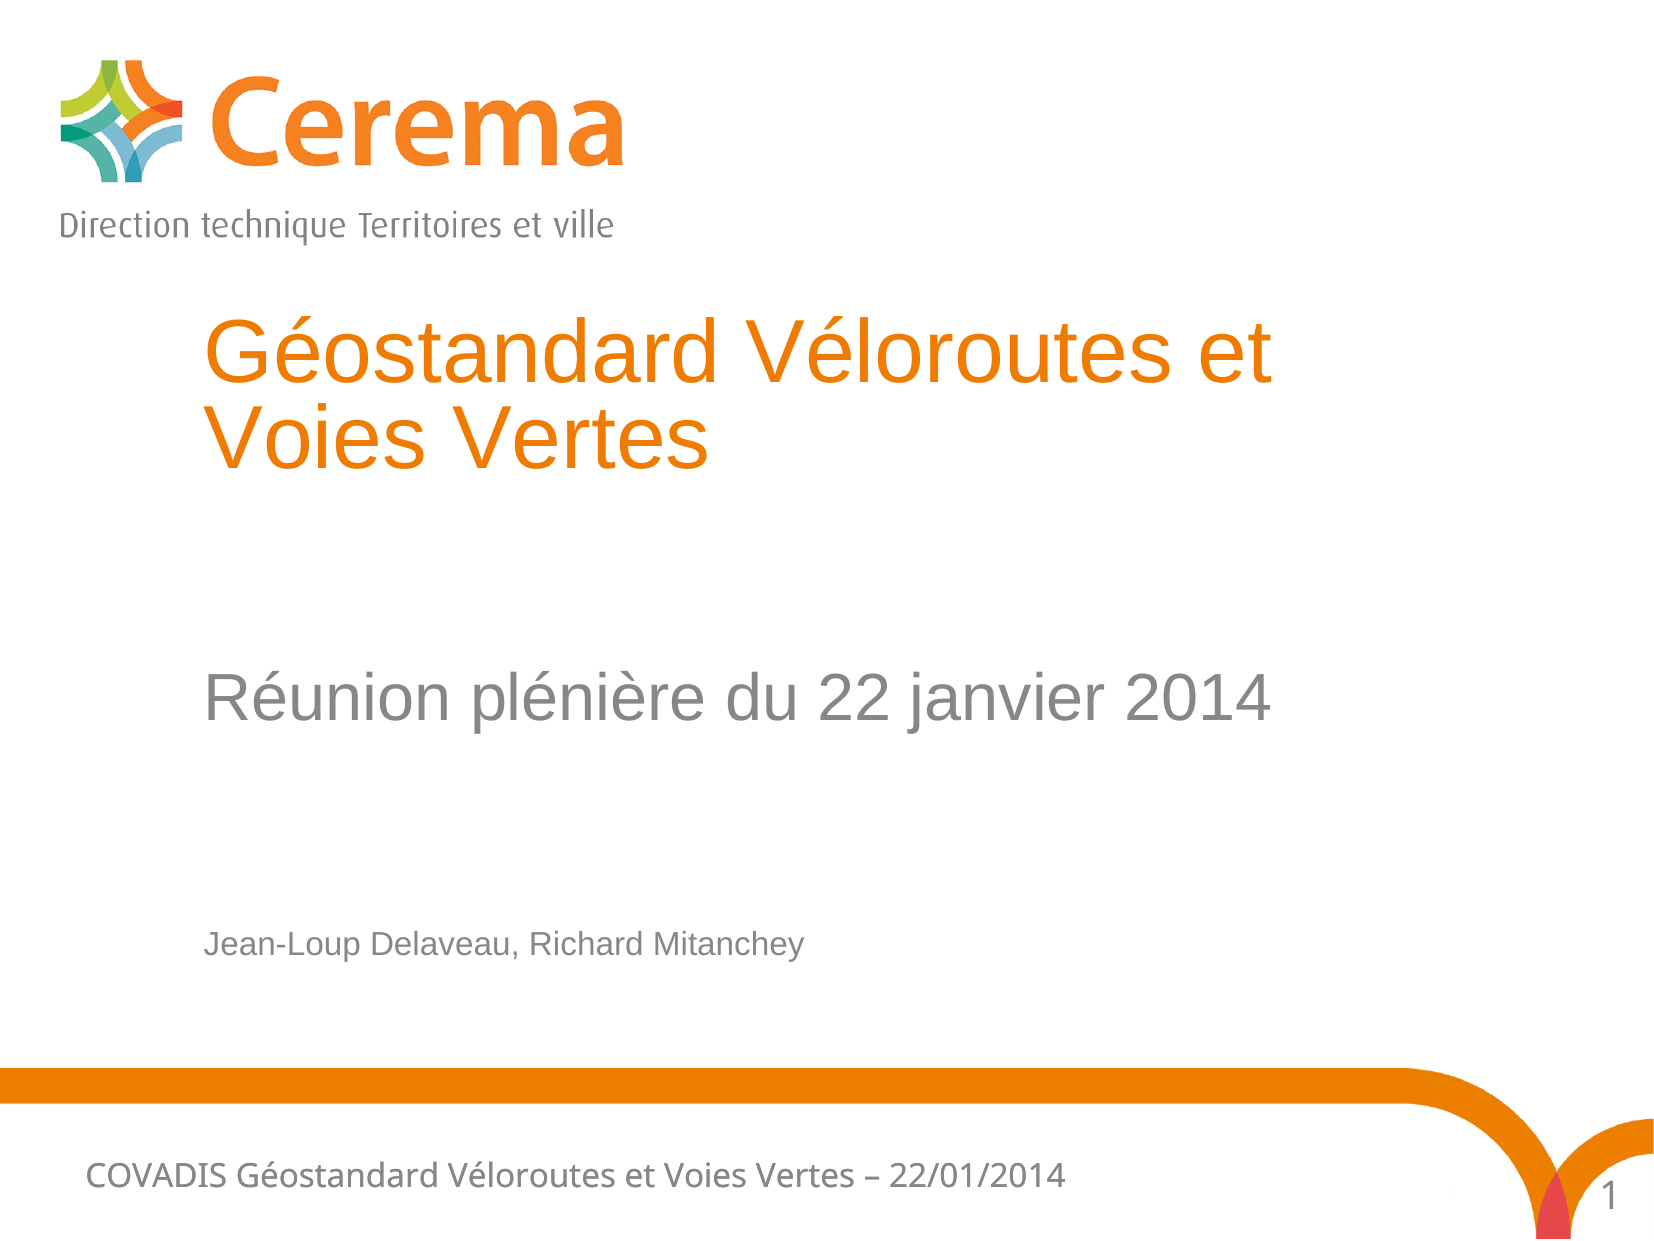

Géostandard Véloroutes et Voies Vertes
Réunion plénière du 22 janvier 2014
Jean-Loup Delaveau, Richard Mitanchey
COVADIS Géostandard Véloroutes et Voies Vertes – 22/01/2014